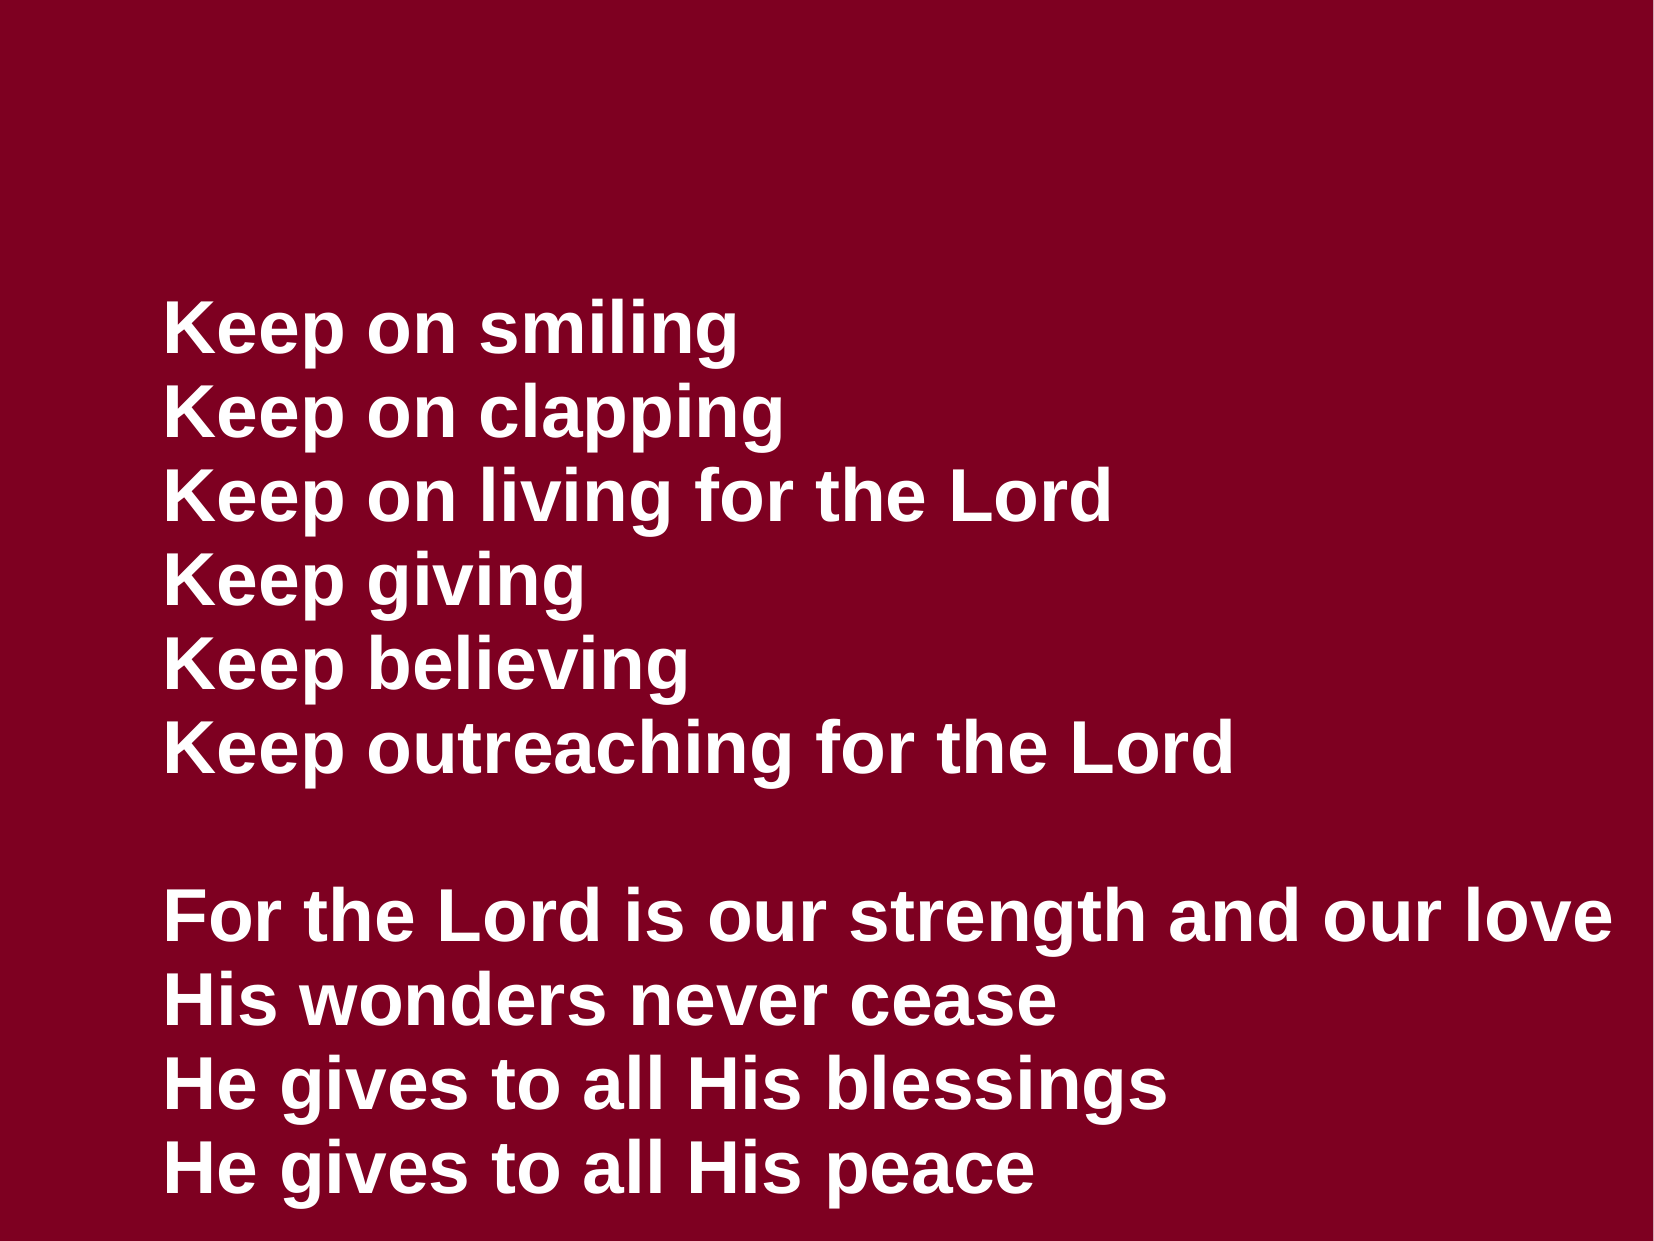

#
		Keep on smiling
		Keep on clapping
		Keep on living for the Lord
		Keep giving
		Keep believing
		Keep outreaching for the Lord
		For the Lord is our strength and our love
		His wonders never cease
		He gives to all His blessings
		He gives to all His peace